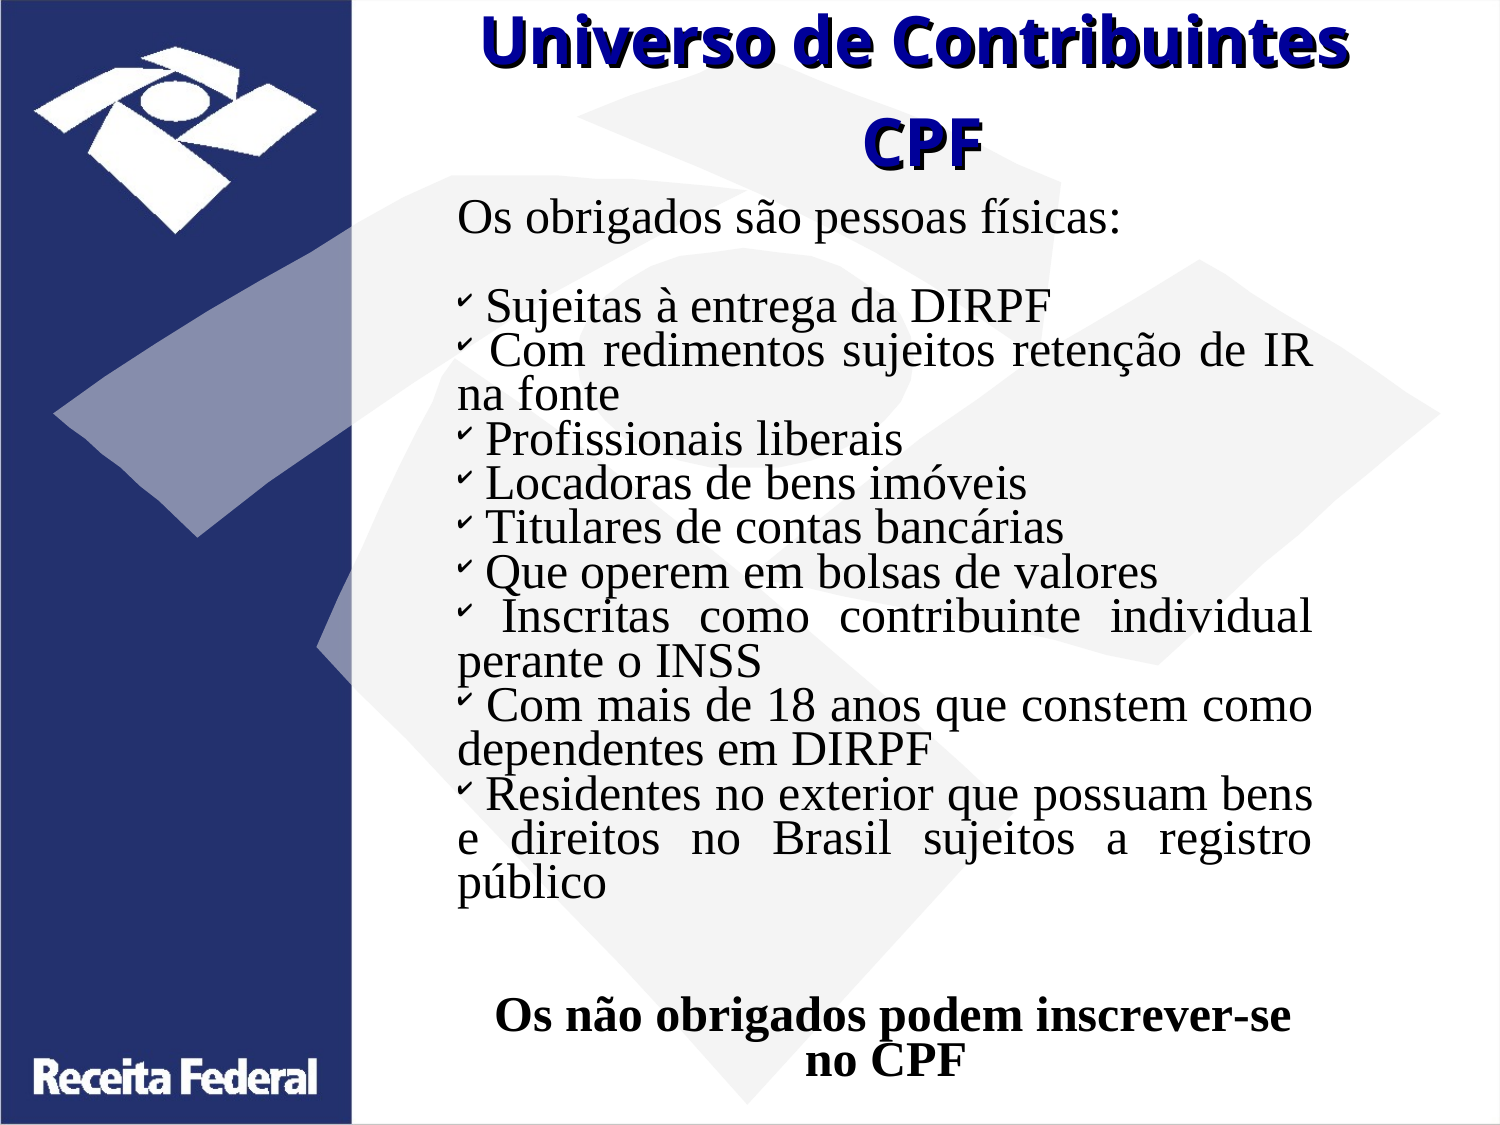

Universo de Contribuintes
CPF
Os obrigados são pessoas físicas:
 Sujeitas à entrega da DIRPF
 Com redimentos sujeitos retenção de IR na fonte
 Profissionais liberais
 Locadoras de bens imóveis
 Titulares de contas bancárias
 Que operem em bolsas de valores
 Inscritas como contribuinte individual perante o INSS
 Com mais de 18 anos que constem como dependentes em DIRPF
 Residentes no exterior que possuam bens e direitos no Brasil sujeitos a registro público
Os não obrigados podem inscrever-se no CPF